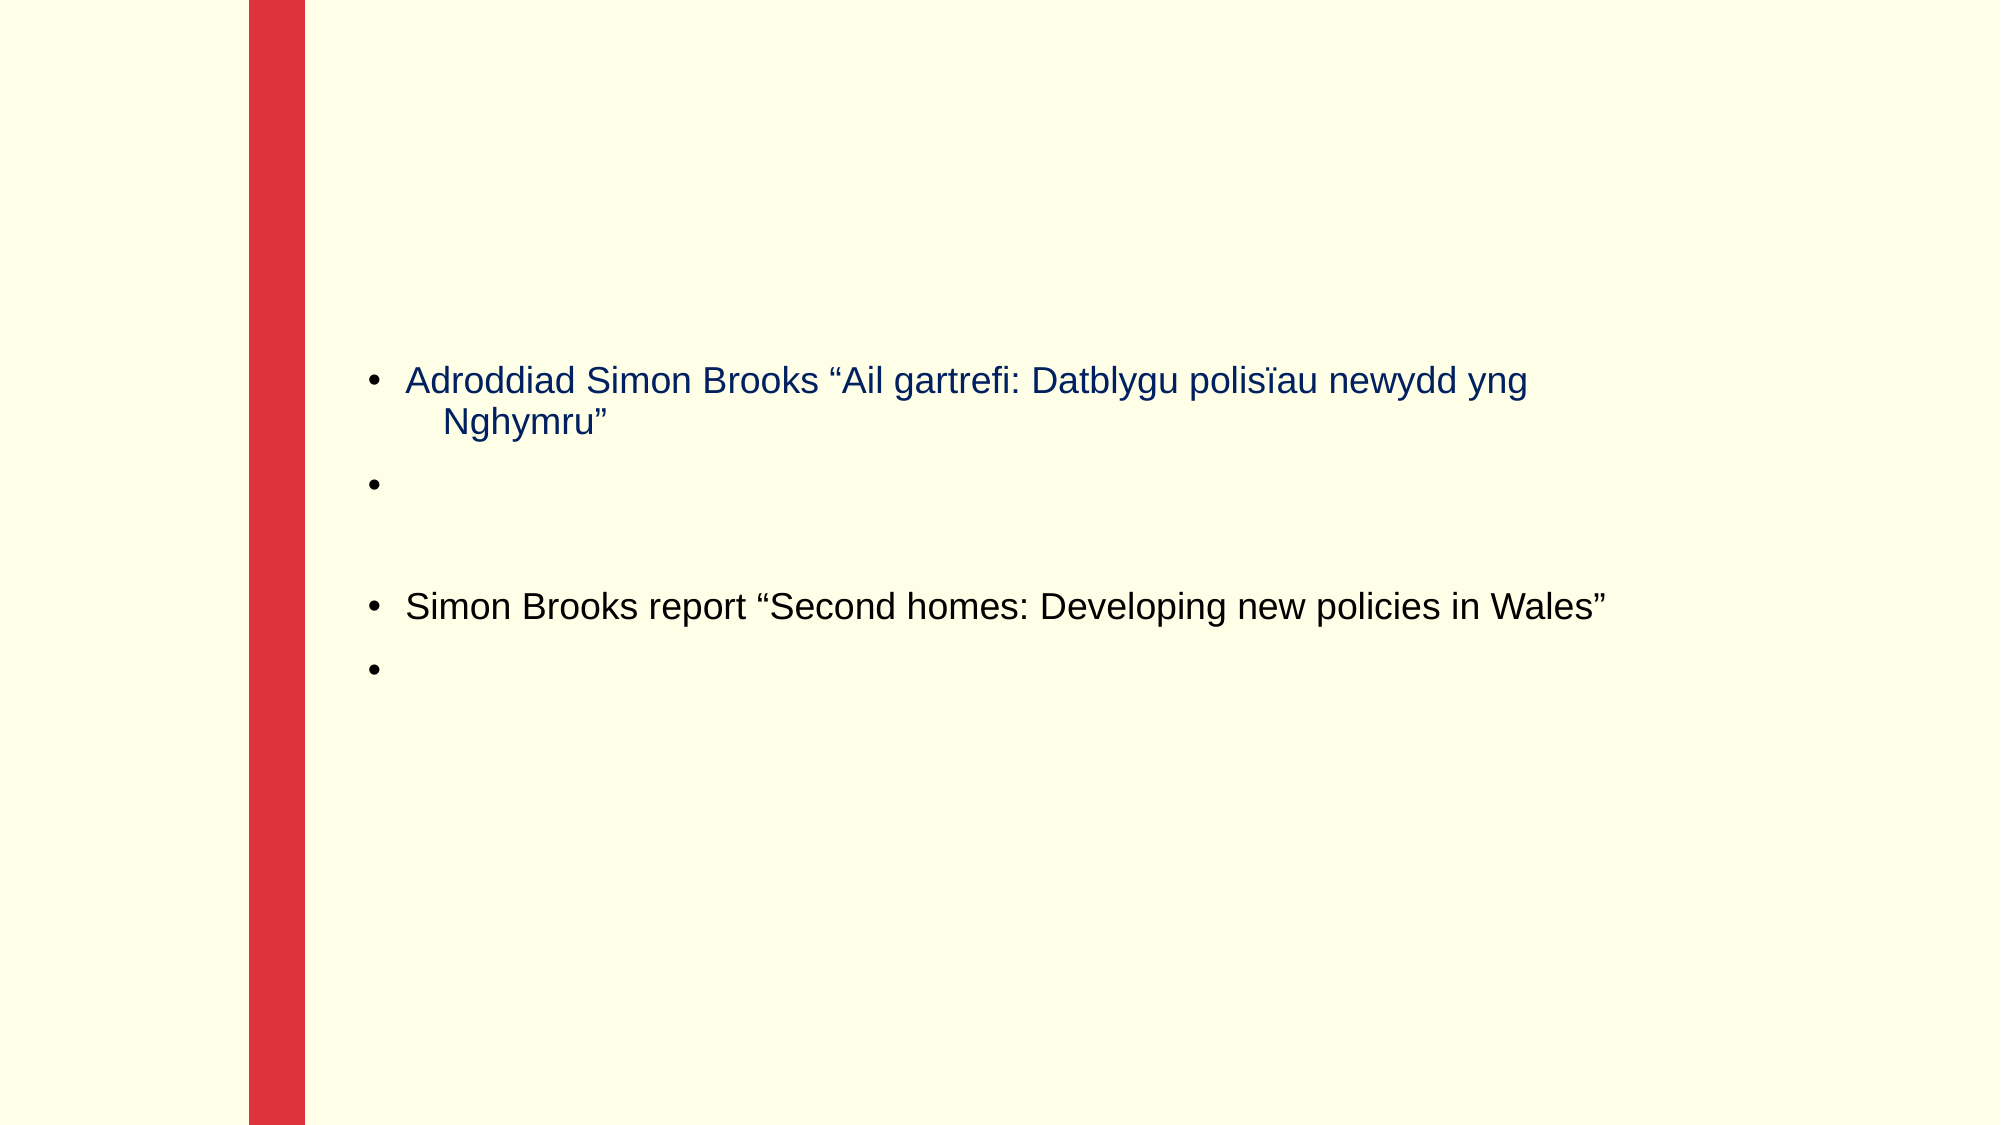

# Adroddiad Simon Brooks “Ail gartrefi: Datblygu polisïau newydd yng Nghymru”
Simon Brooks report “Second homes: Developing new policies in Wales”